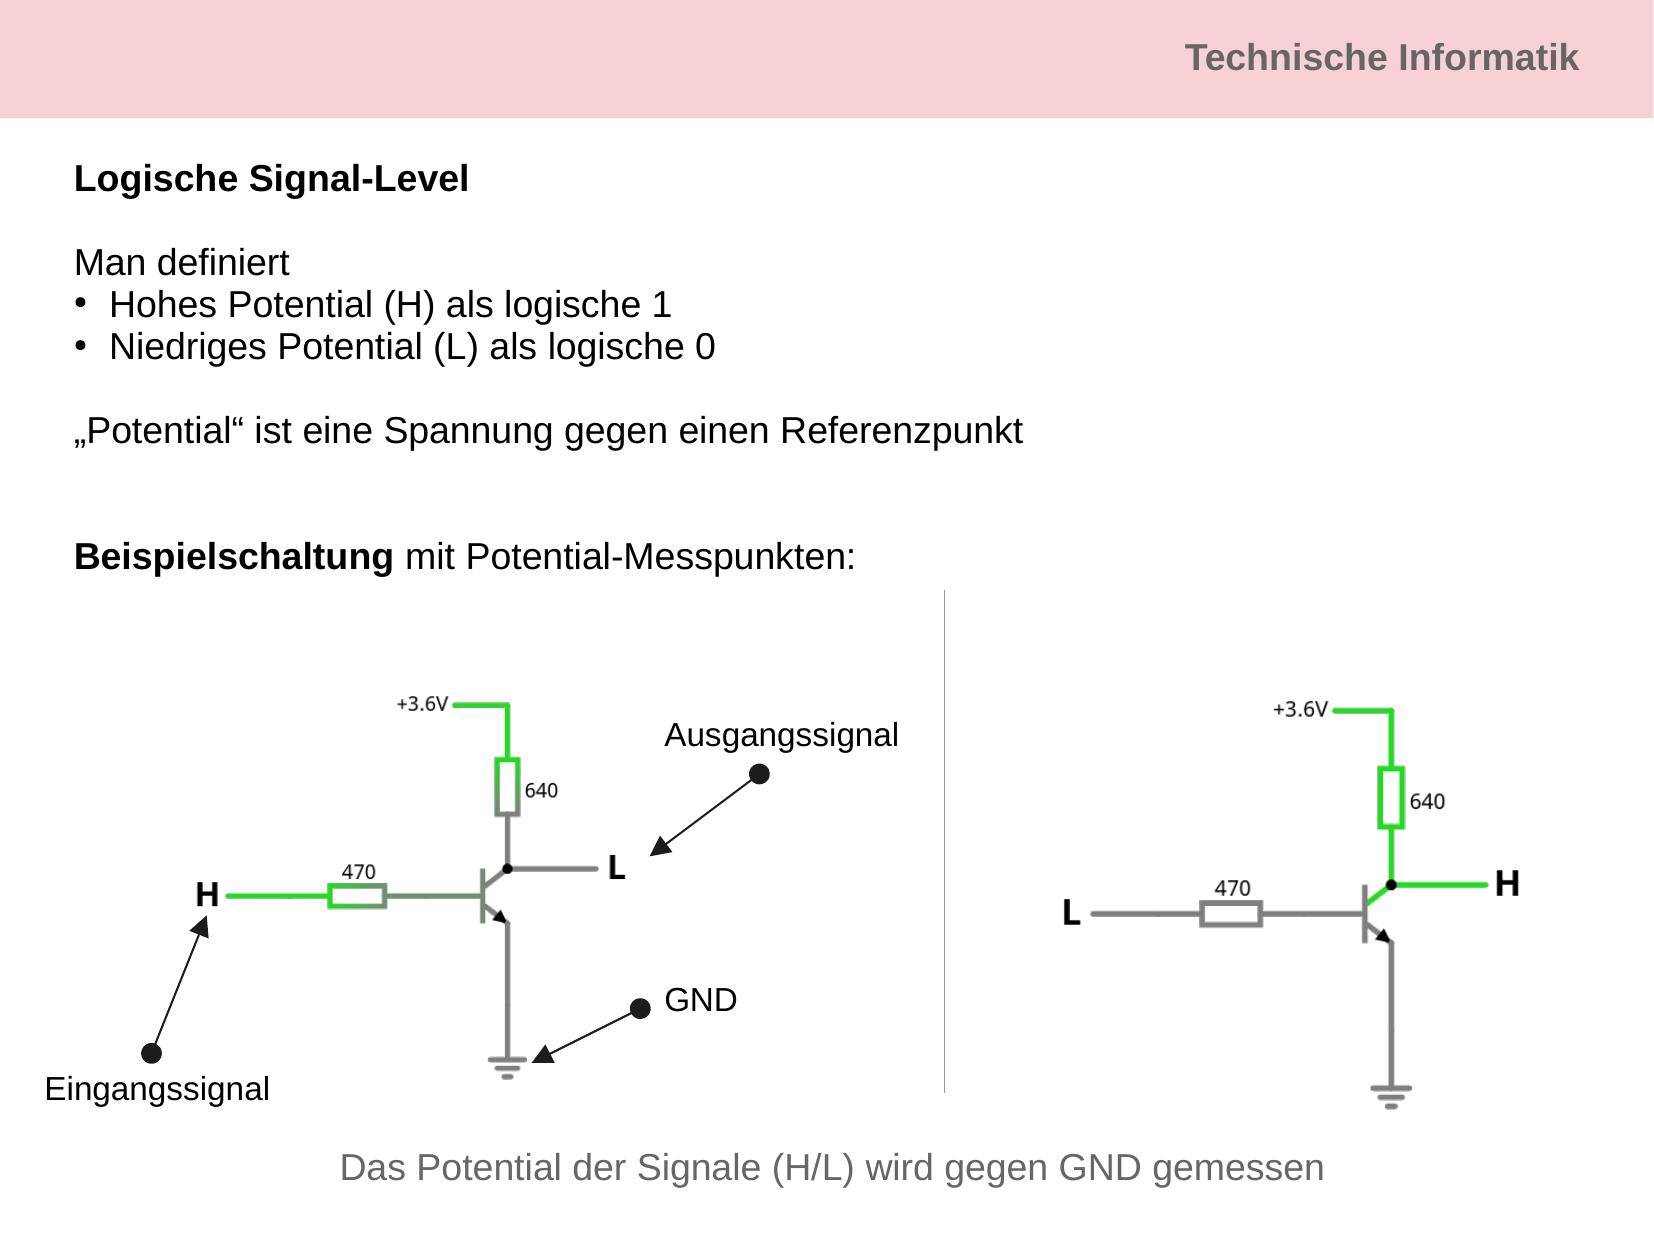

Technische Informatik
Logische Signal-Level
Man definiert
Hohes Potential (H) als logische 1
Niedriges Potential (L) als logische 0
„Potential“ ist eine Spannung gegen einen Referenzpunkt
Beispielschaltung mit Potential-Messpunkten:
Ausgangssignal
C
GND
Eingangssignal
Das Potential der Signale (H/L) wird gegen GND gemessen